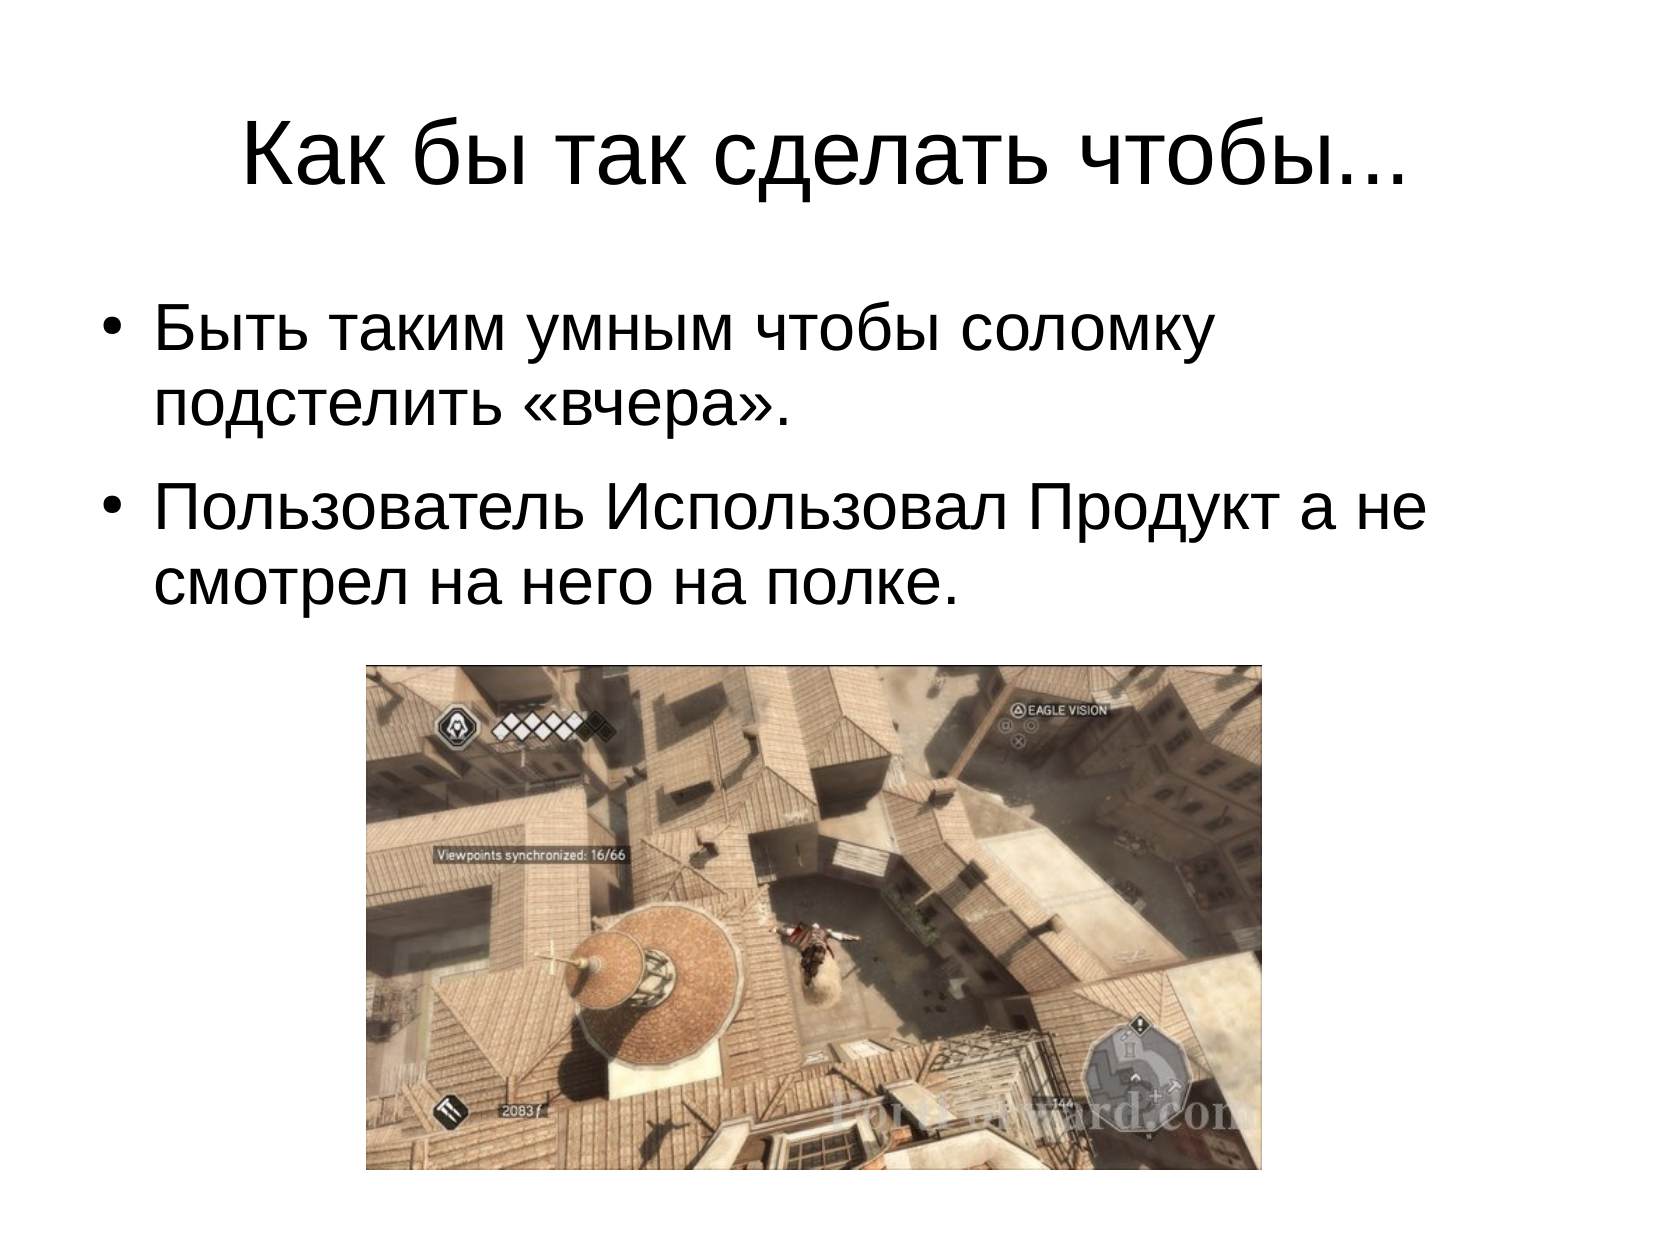

# Как бы так сделать чтобы...
Быть таким умным чтобы соломку подстелить «вчера».
Пользователь Использовал Продукт а не смотрел на него на полке.